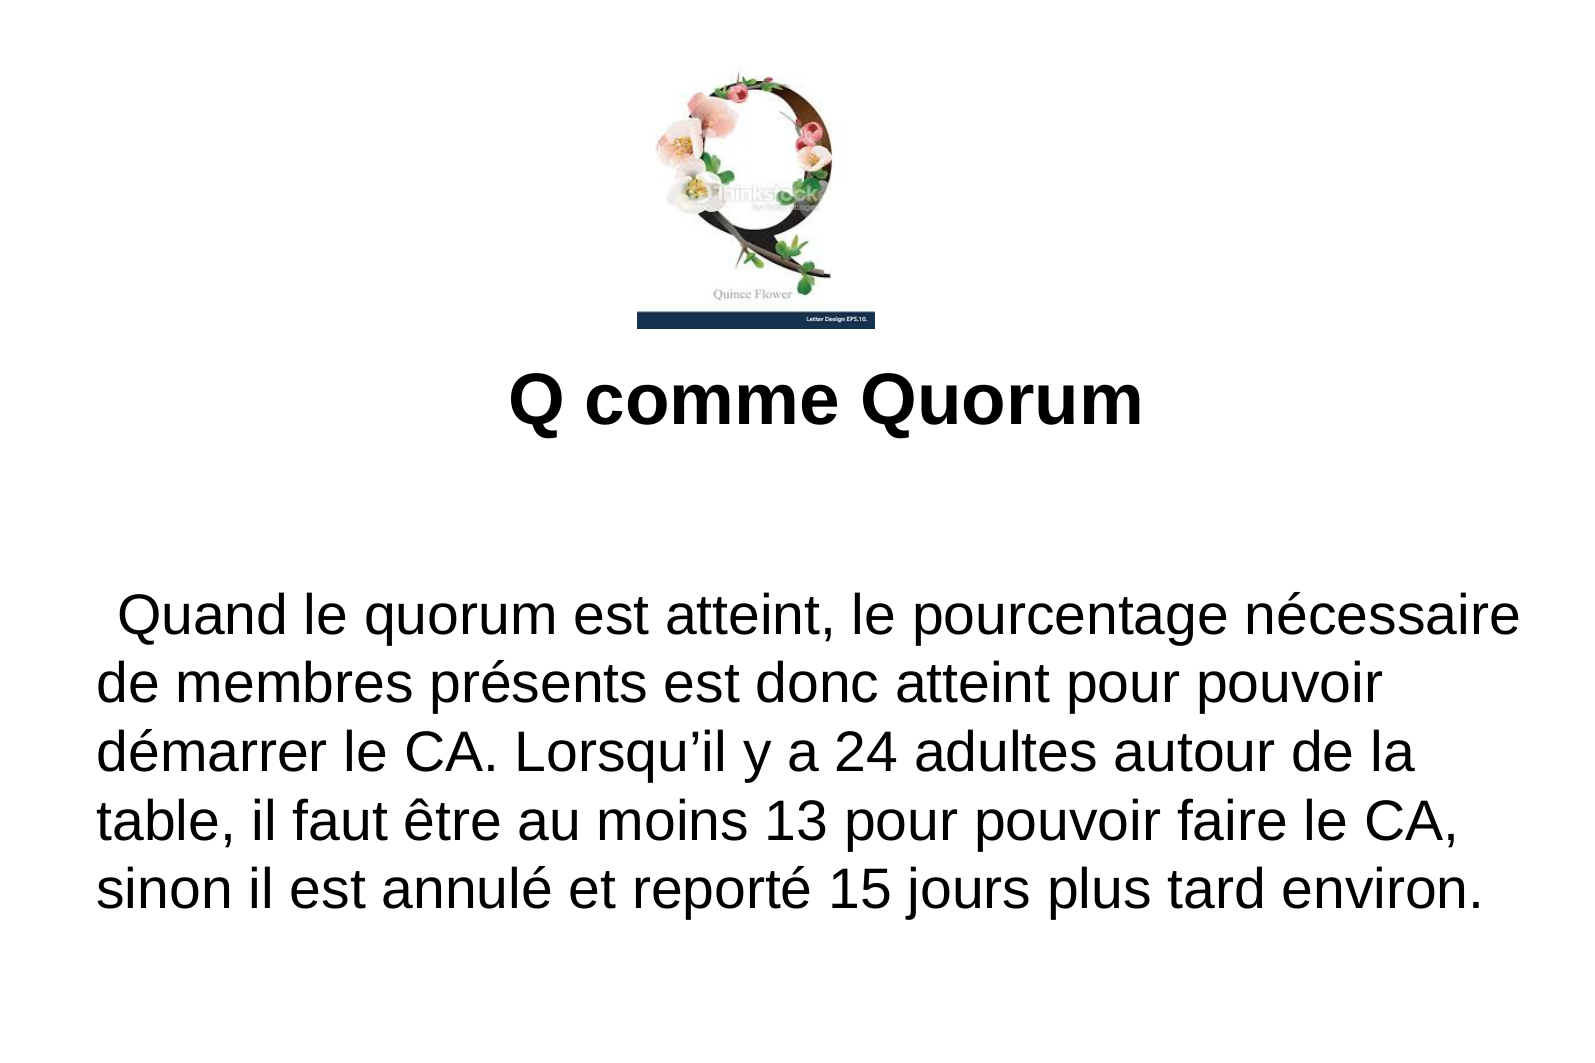

# Q
Q comme Quorum
Quand le quorum est atteint, le pourcentage nécessaire de membres présents est donc atteint pour pouvoir démarrer le CA. Lorsqu’il y a 24 adultes autour de la table, il faut être au moins 13 pour pouvoir faire le CA, sinon il est annulé et reporté 15 jours plus tard environ.